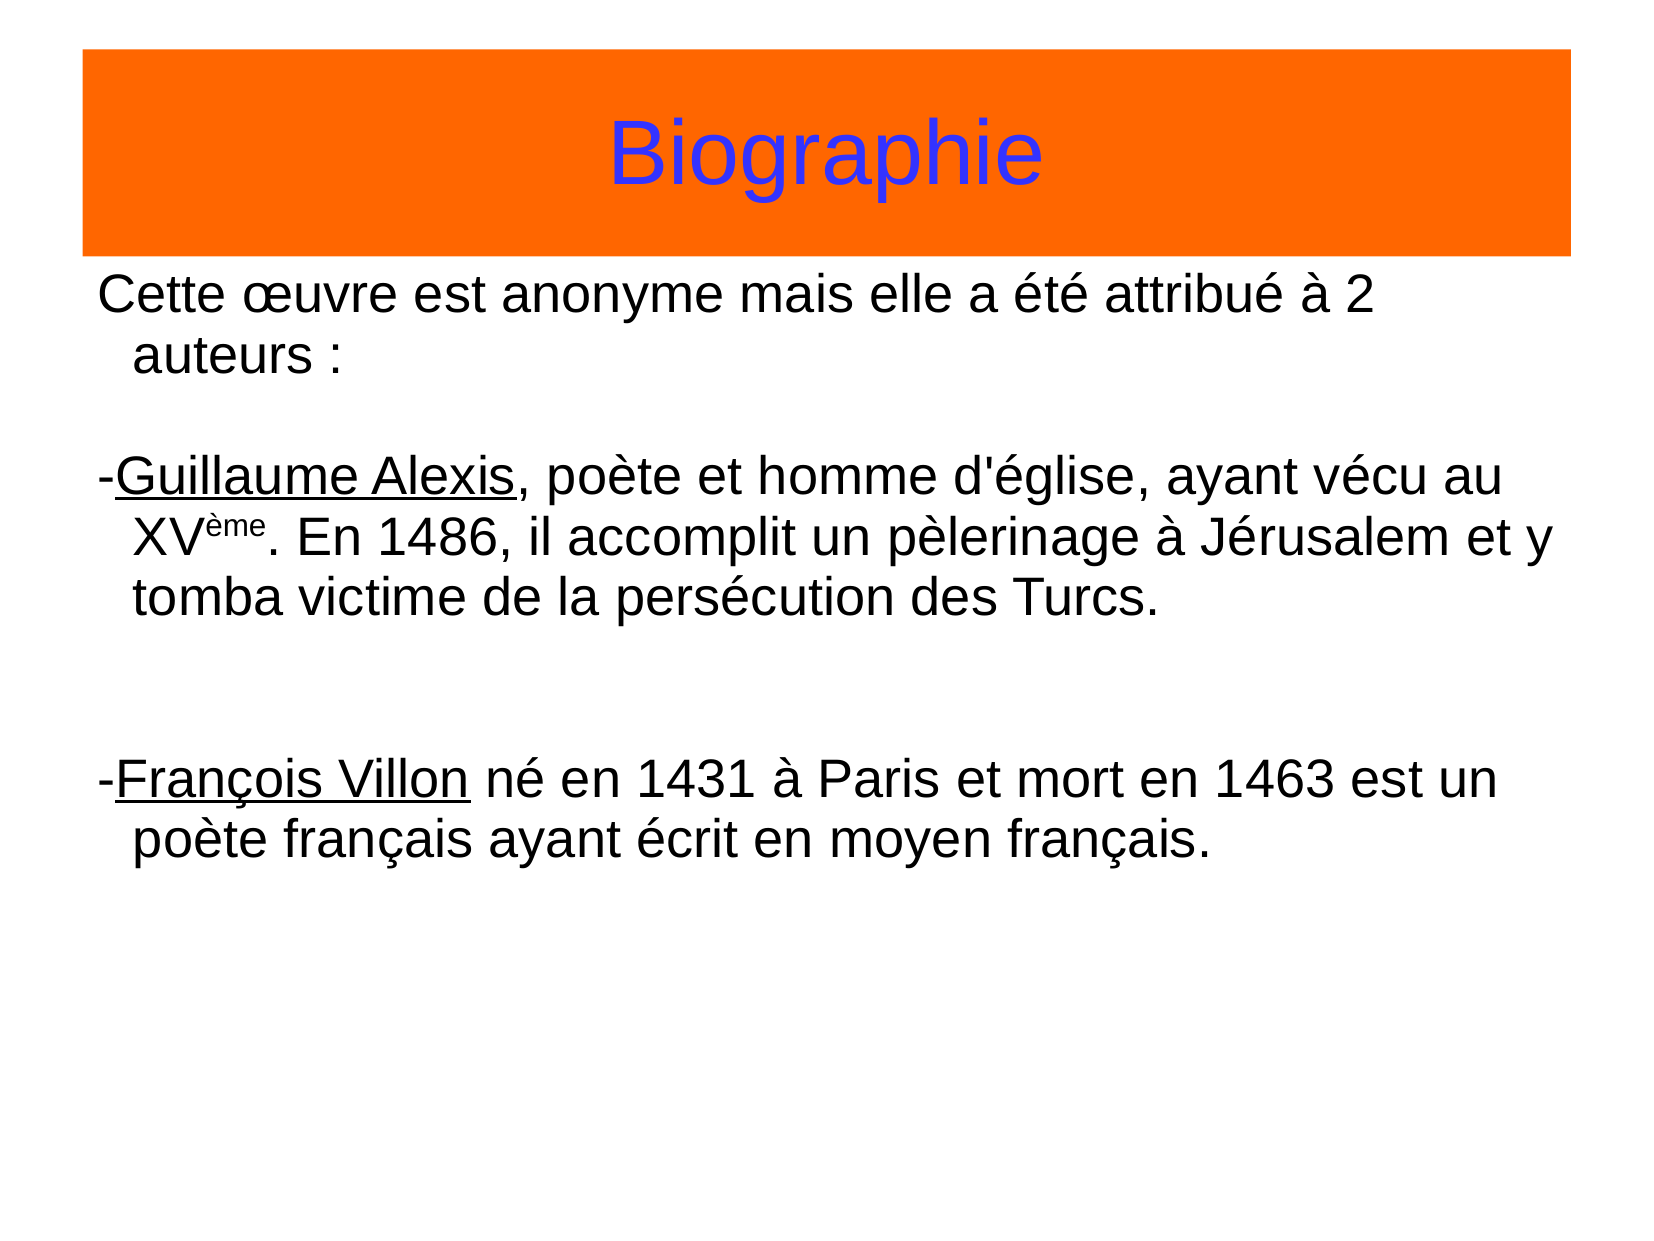

# Biographie
Cette œuvre est anonyme mais elle a été attribué à 2 auteurs :
-Guillaume Alexis, poète et homme d'église, ayant vécu au XVème. En 1486, il accomplit un pèlerinage à Jérusalem et y tomba victime de la persécution des Turcs.
-François Villon né en 1431 à Paris et mort en 1463 est un poète français ayant écrit en moyen français.